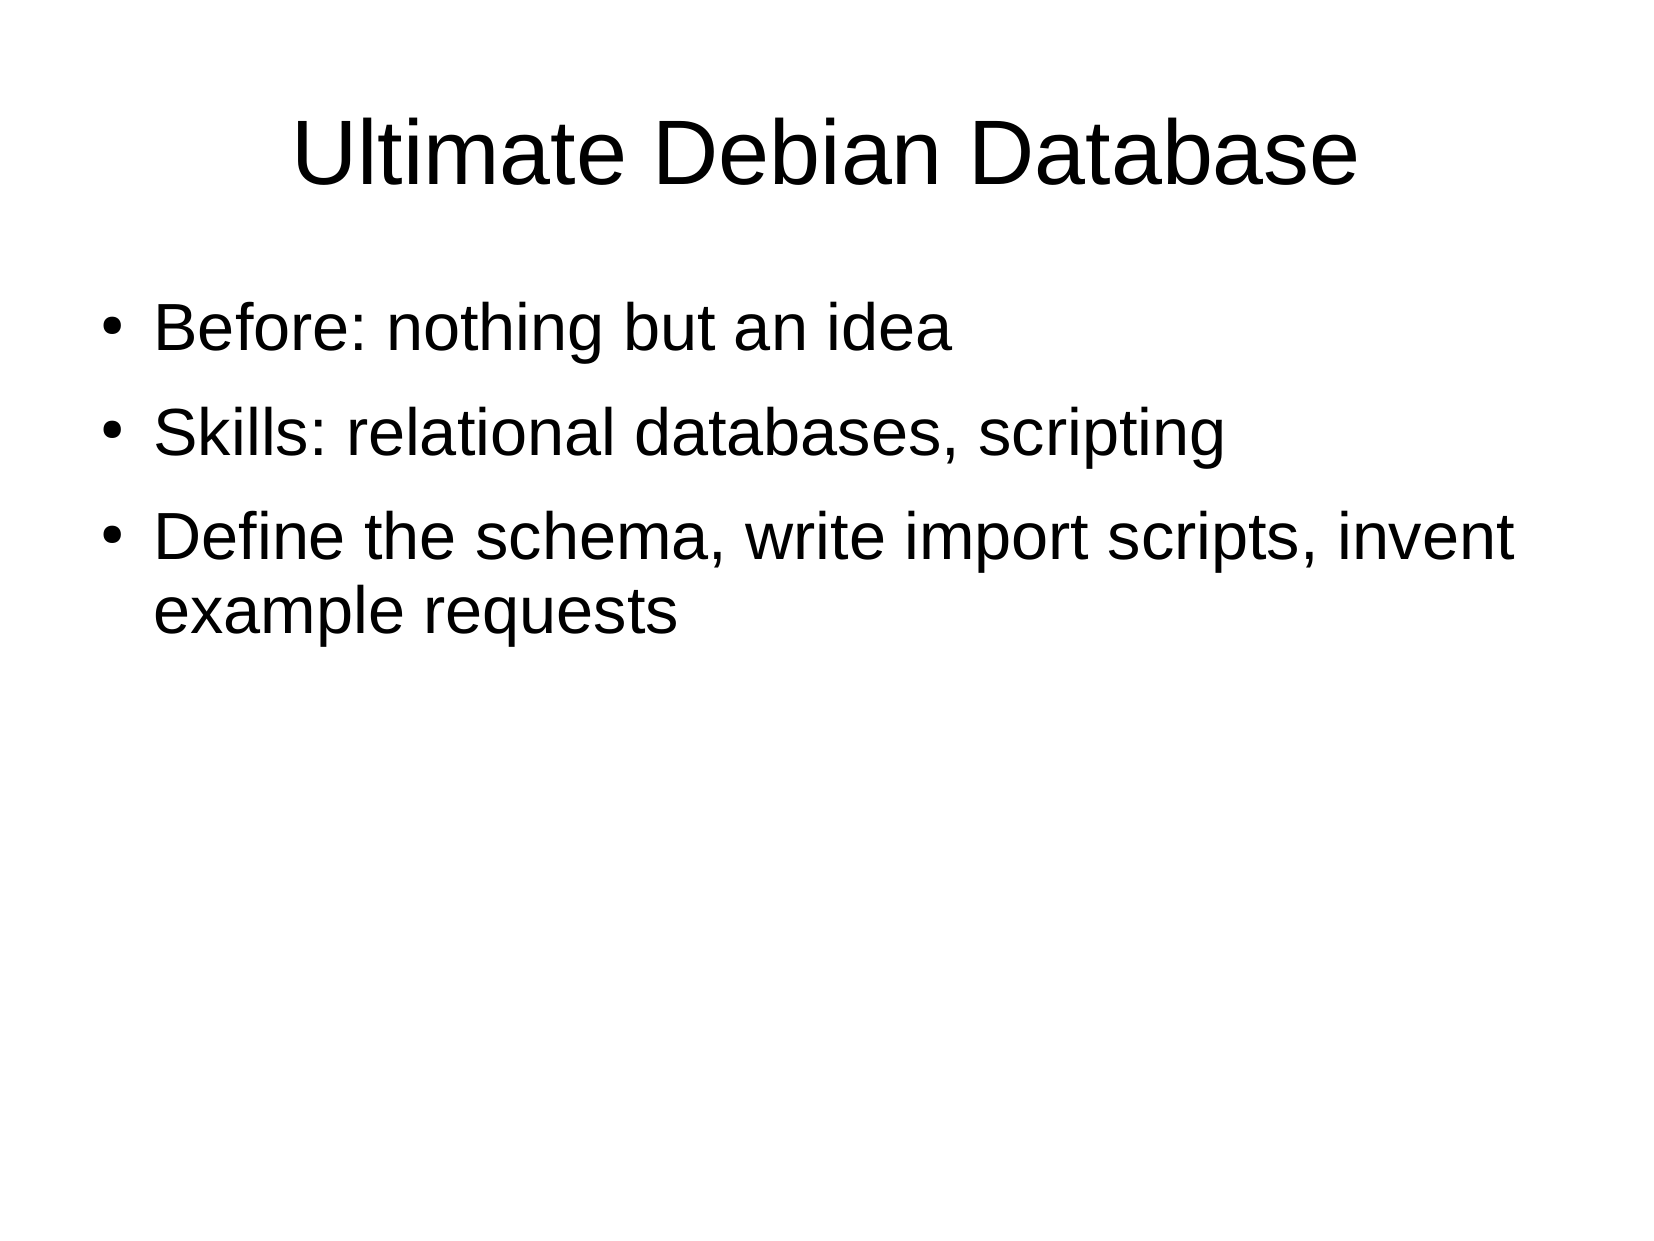

# Ultimate Debian Database
Before: nothing but an idea
Skills: relational databases, scripting
Define the schema, write import scripts, invent example requests